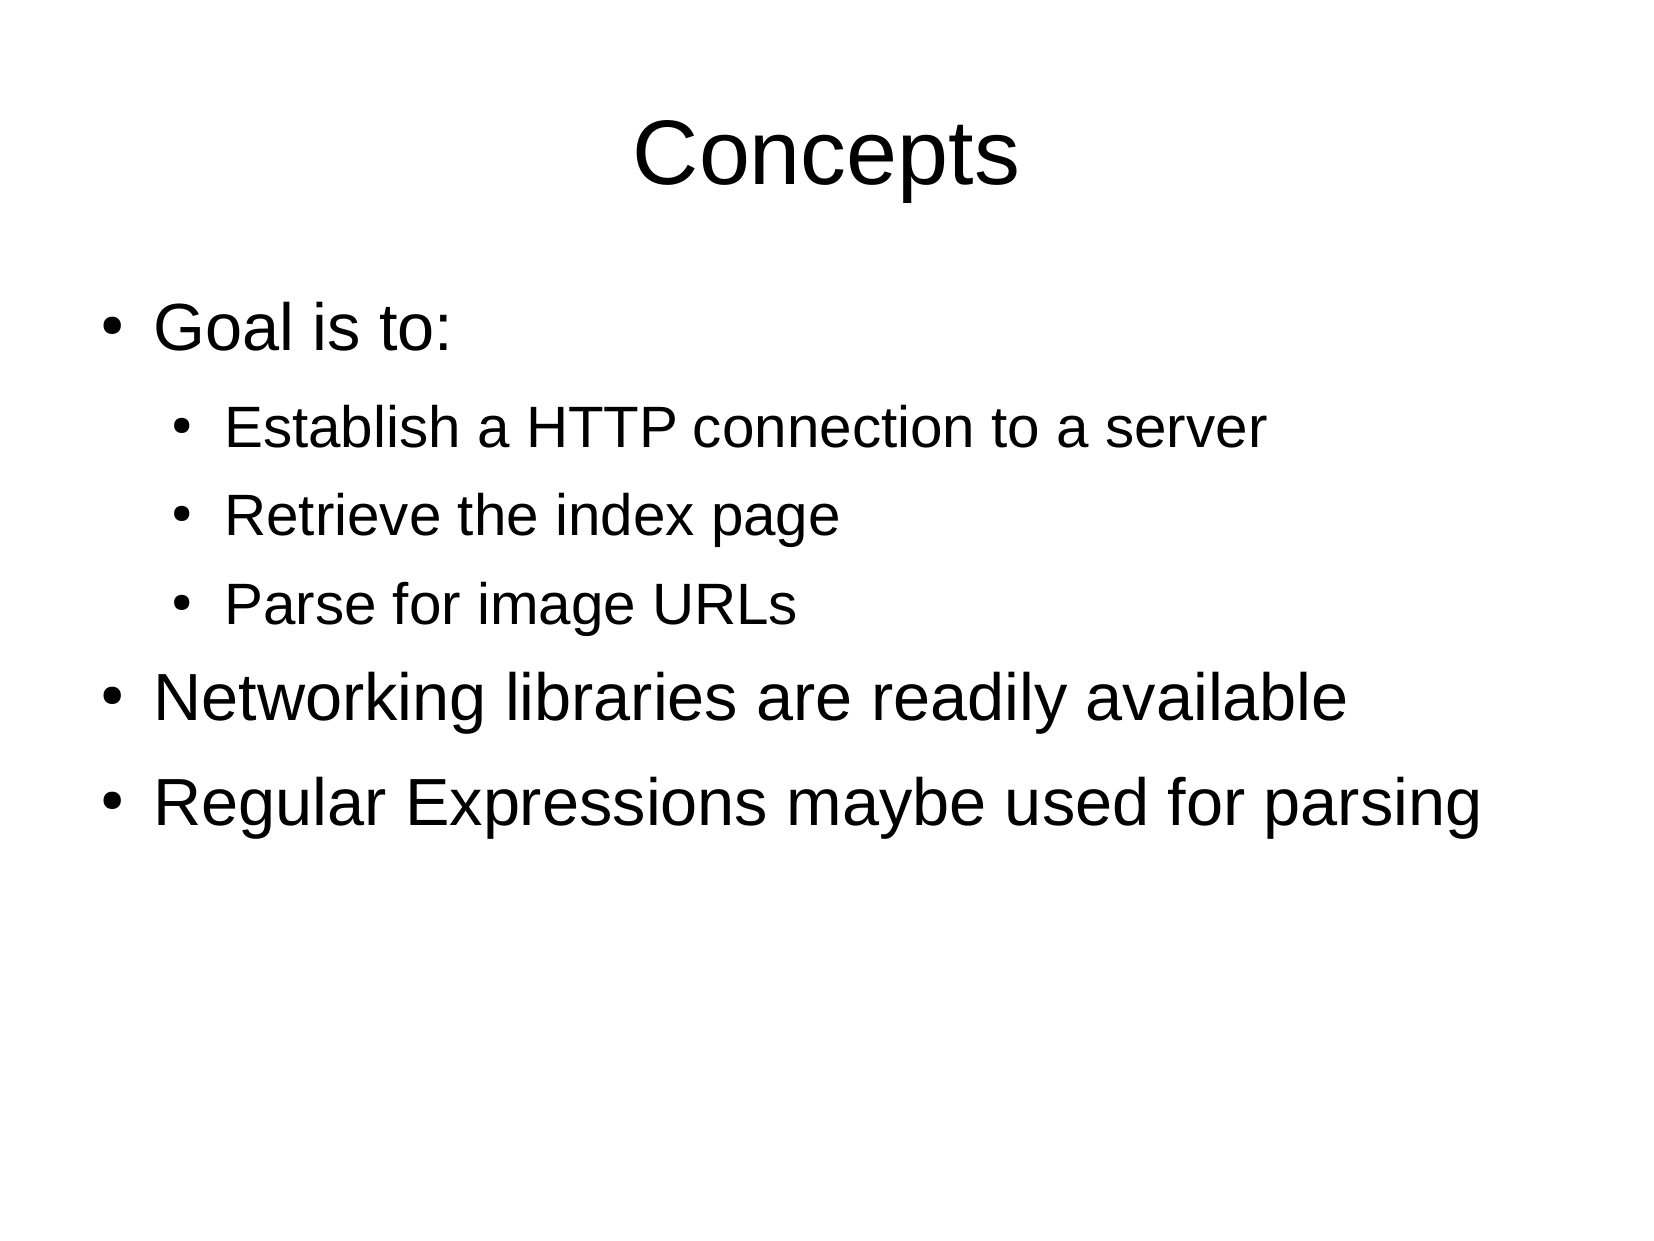

# Concepts
Goal is to:
Establish a HTTP connection to a server
Retrieve the index page
Parse for image URLs
Networking libraries are readily available
Regular Expressions maybe used for parsing